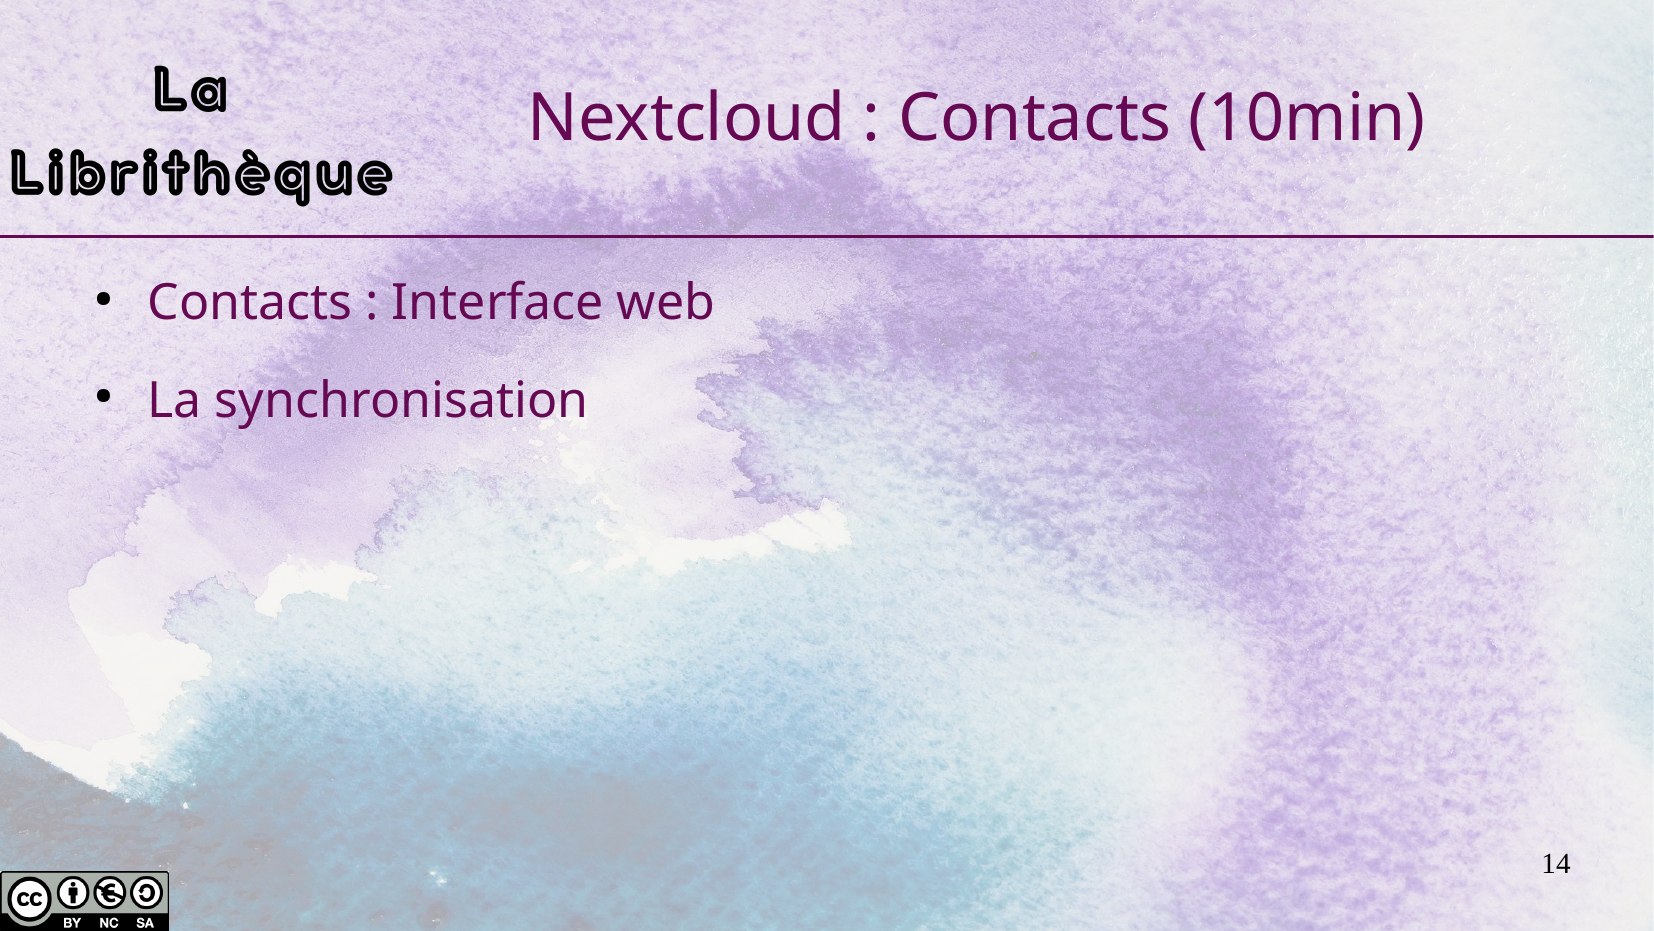

# Nextcloud : Contacts (10min)
Contacts : Interface web
La synchronisation
14